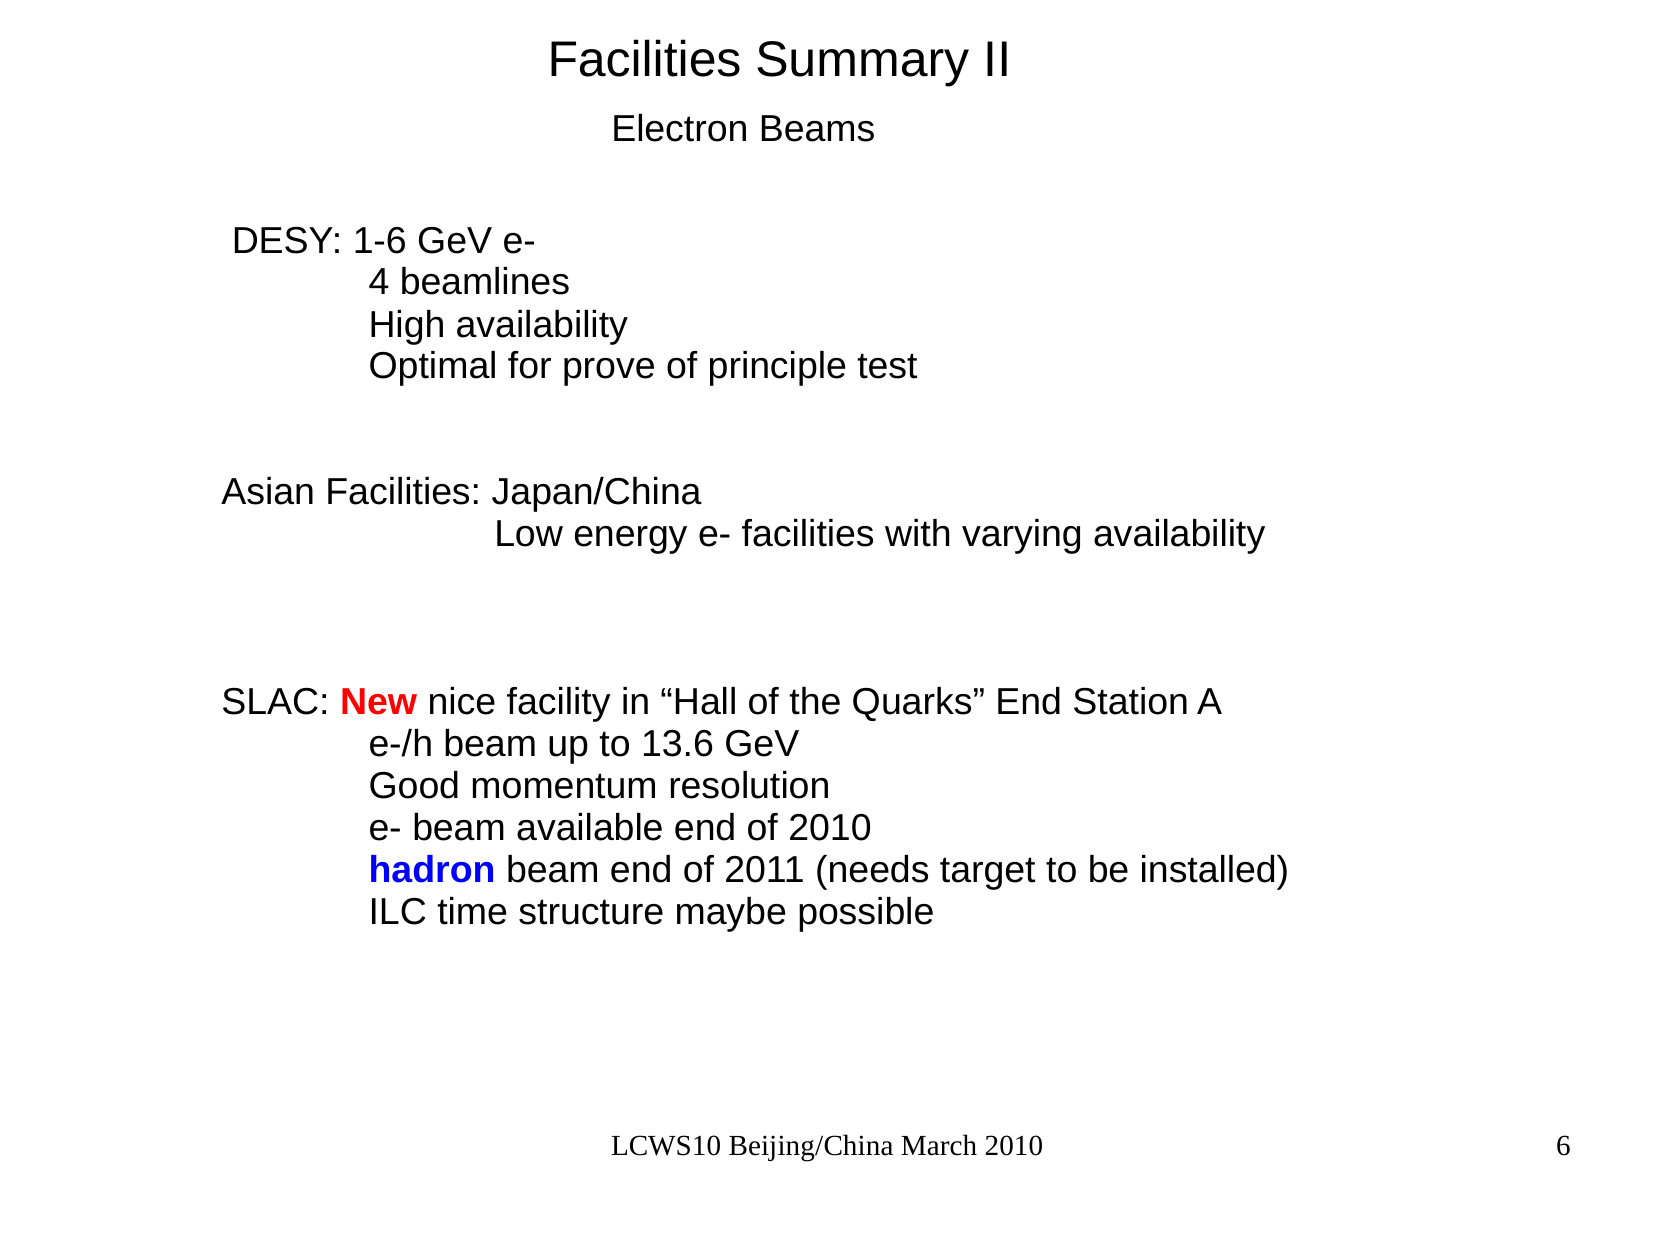

Facilities Summary II
Electron Beams
 DESY: 1-6 GeV e-
 4 beamlines
 High availability
 Optimal for prove of principle test
Asian Facilities: Japan/China
 Low energy e- facilities with varying availability
SLAC: New nice facility in “Hall of the Quarks” End Station A
 e-/h beam up to 13.6 GeV
 Good momentum resolution
 e- beam available end of 2010
 hadron beam end of 2011 (needs target to be installed)
 ILC time structure maybe possible
LCWS10 Beijing/China March 2010
6